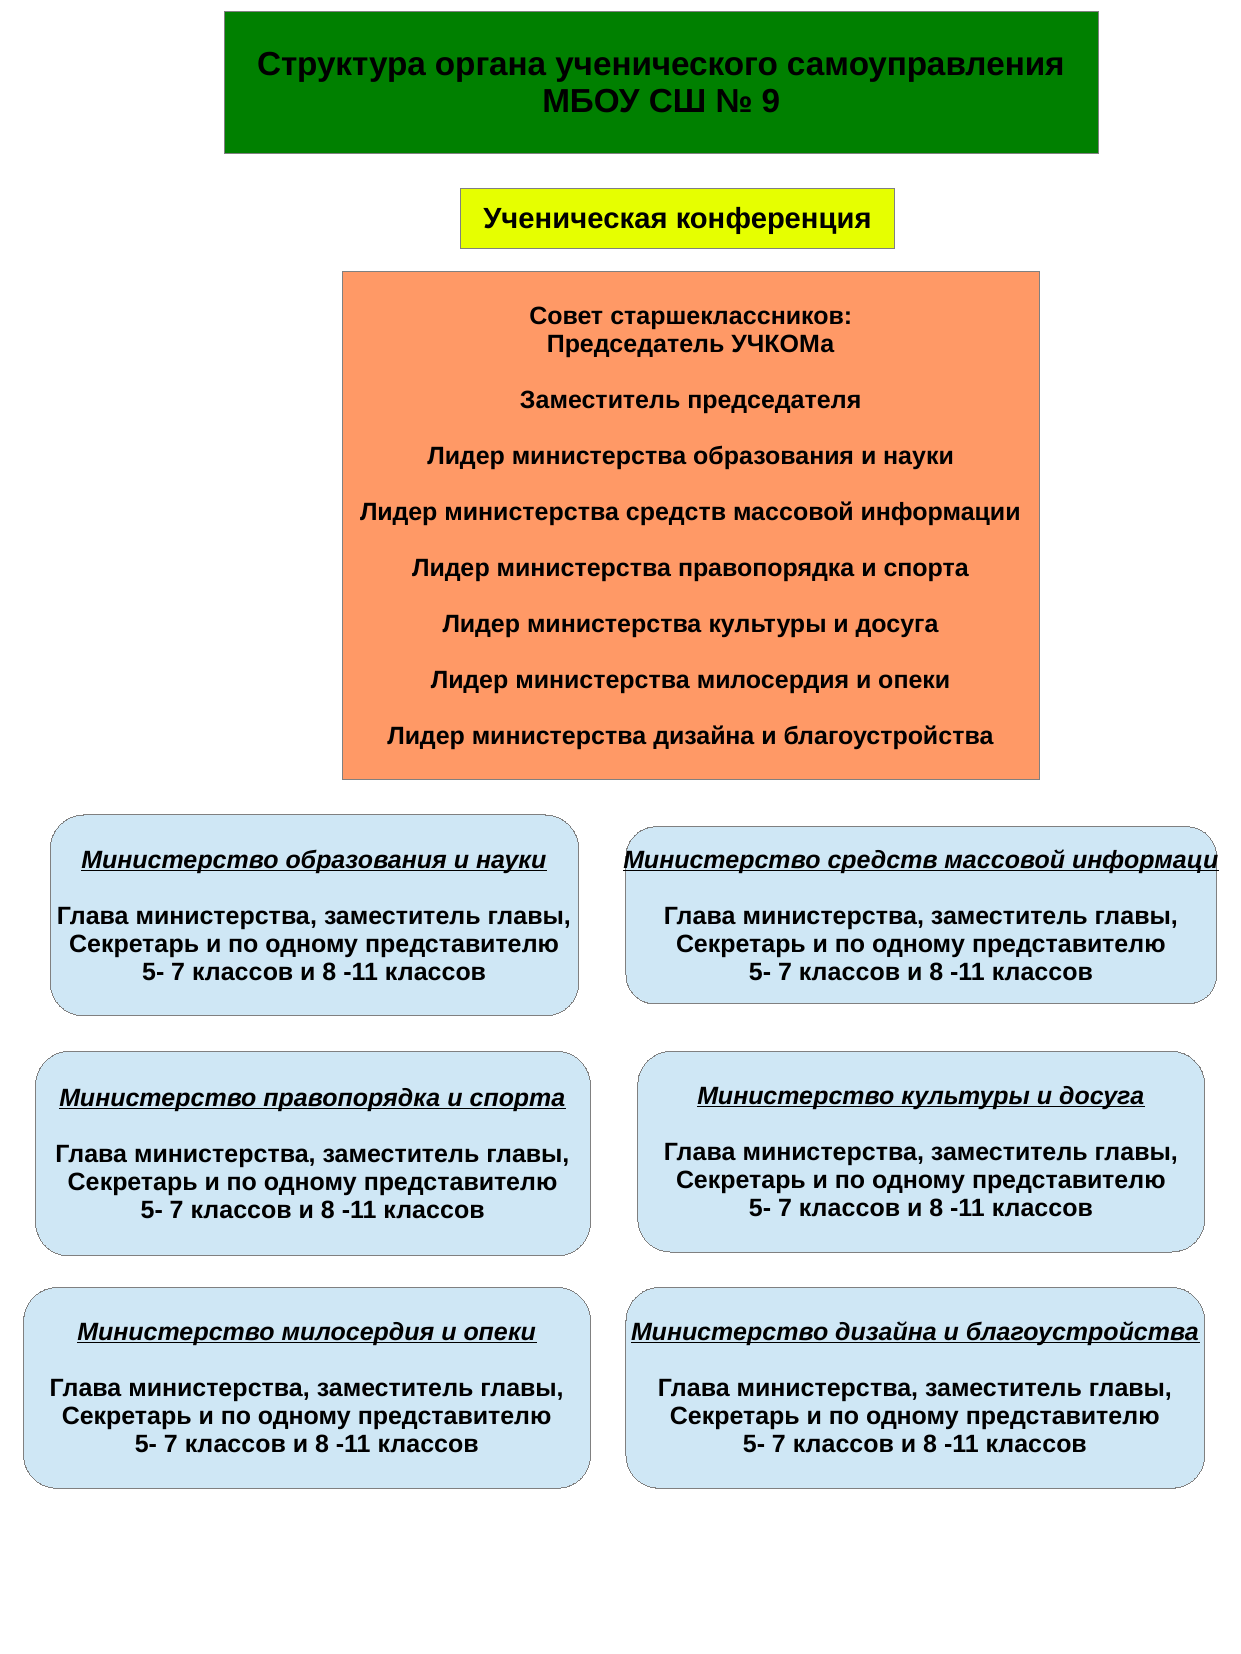

Структура органа ученического самоуправления
МБОУ СШ № 9
Ученическая конференция
Совет старшеклассников:
Председатель УЧКОМа
Заместитель председателя
Лидер министерства образования и науки
Лидер министерства средств массовой информации
Лидер министерства правопорядка и спорта
Лидер министерства культуры и досуга
Лидер министерства милосердия и опеки
Лидер министерства дизайна и благоустройства
Министерство образования и науки
Глава министерства, заместитель главы,
Секретарь и по одному представителю
5- 7 классов и 8 -11 классов
Министерство средств массовой информаци
Глава министерства, заместитель главы,
Секретарь и по одному представителю
5- 7 классов и 8 -11 классов
Министерство правопорядка и спорта
Глава министерства, заместитель главы,
Секретарь и по одному представителю
5- 7 классов и 8 -11 классов
Министерство культуры и досуга
Глава министерства, заместитель главы,
Секретарь и по одному представителю
5- 7 классов и 8 -11 классов
Министерство милосердия и опеки
Глава министерства, заместитель главы,
Секретарь и по одному представителю
5- 7 классов и 8 -11 классов
Министерство дизайна и благоустройства
Глава министерства, заместитель главы,
Секретарь и по одному представителю
5- 7 классов и 8 -11 классов